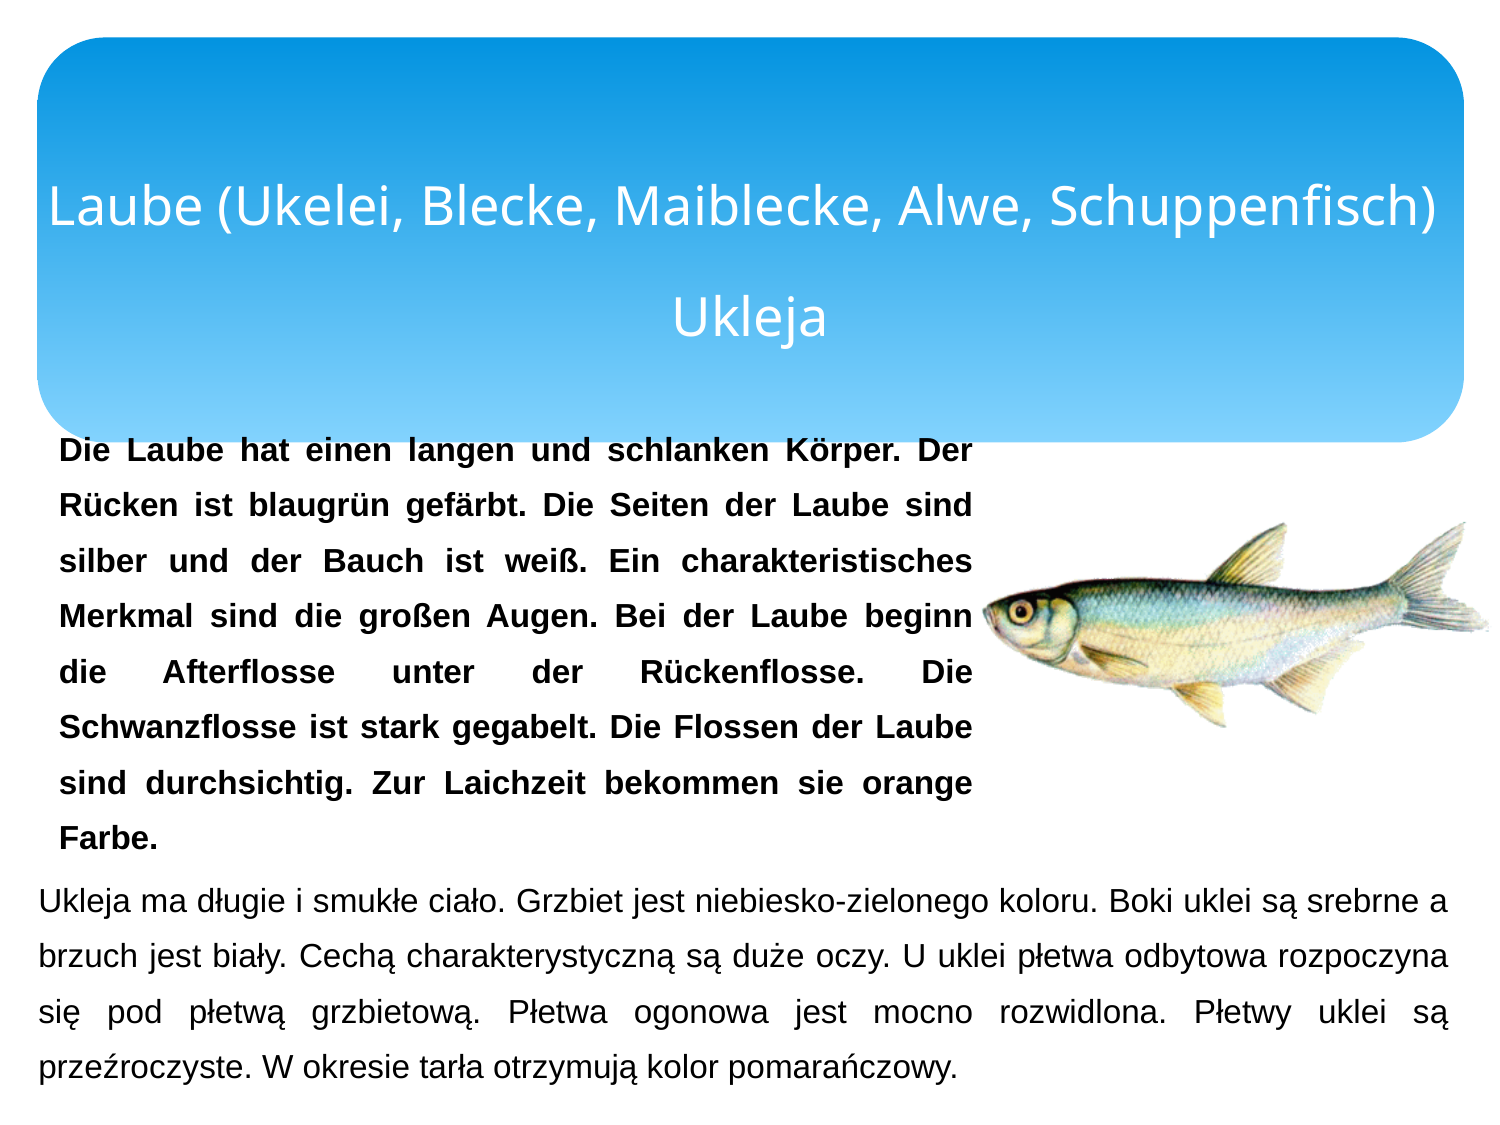

# Laube (Ukelei, Blecke, Maiblecke, Alwe, Schuppenfisch) Ukleja
Die Laube hat einen langen und schlanken Körper. Der Rücken ist blaugrün gefärbt. Die Seiten der Laube sind silber und der Bauch ist weiß. Ein charakteristisches Merkmal sind die großen Augen. Bei der Laube beginn die Afterflosse unter der Rückenflosse. Die Schwanzflosse ist stark gegabelt. Die Flossen der Laube sind durchsichtig. Zur Laichzeit bekommen sie orange Farbe.
Ukleja ma długie i smukłe ciało. Grzbiet jest niebiesko-zielonego koloru. Boki uklei są srebrne a brzuch jest biały. Cechą charakterystyczną są duże oczy. U uklei płetwa odbytowa rozpoczyna się pod płetwą grzbietową. Płetwa ogonowa jest mocno rozwidlona. Płetwy uklei są przeźroczyste. W okresie tarła otrzymują kolor pomarańczowy.